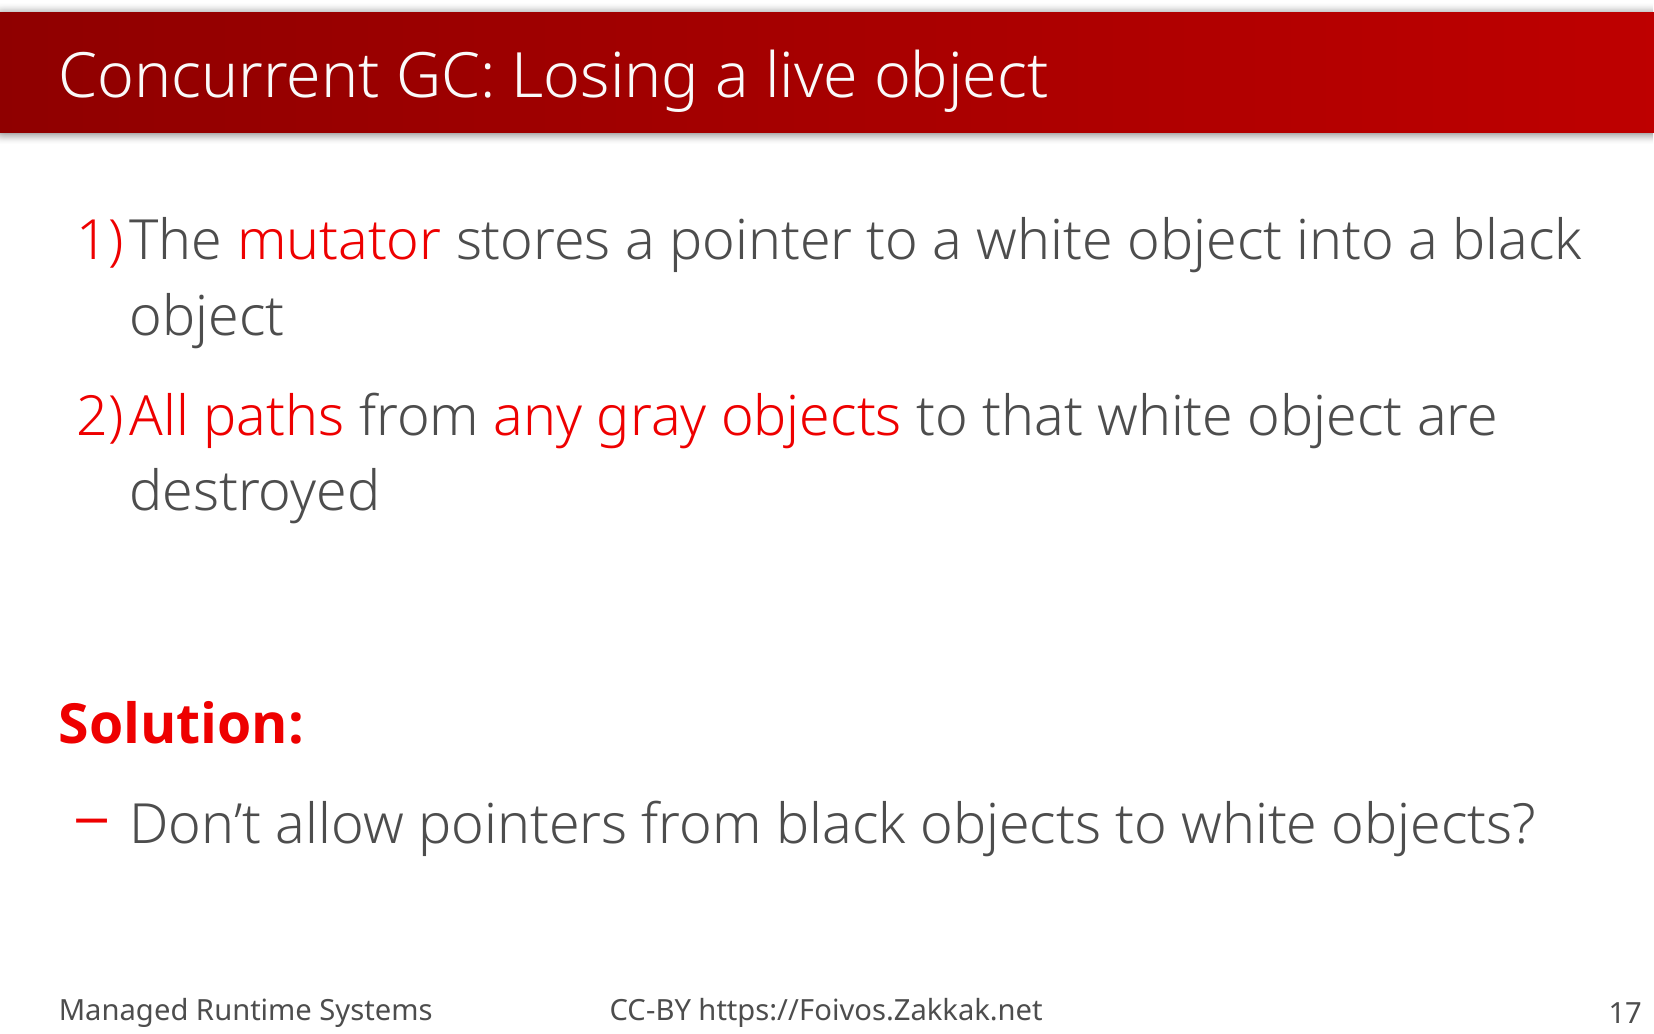

# Concurrent GC: Losing a live object
The mutator stores a pointer to a white object into a black object
All paths from any gray objects to that white object are destroyed
Solution:
Don’t allow pointers from black objects to white objects?
Managed Runtime Systems
CC-BY https://Foivos.Zakkak.net
17